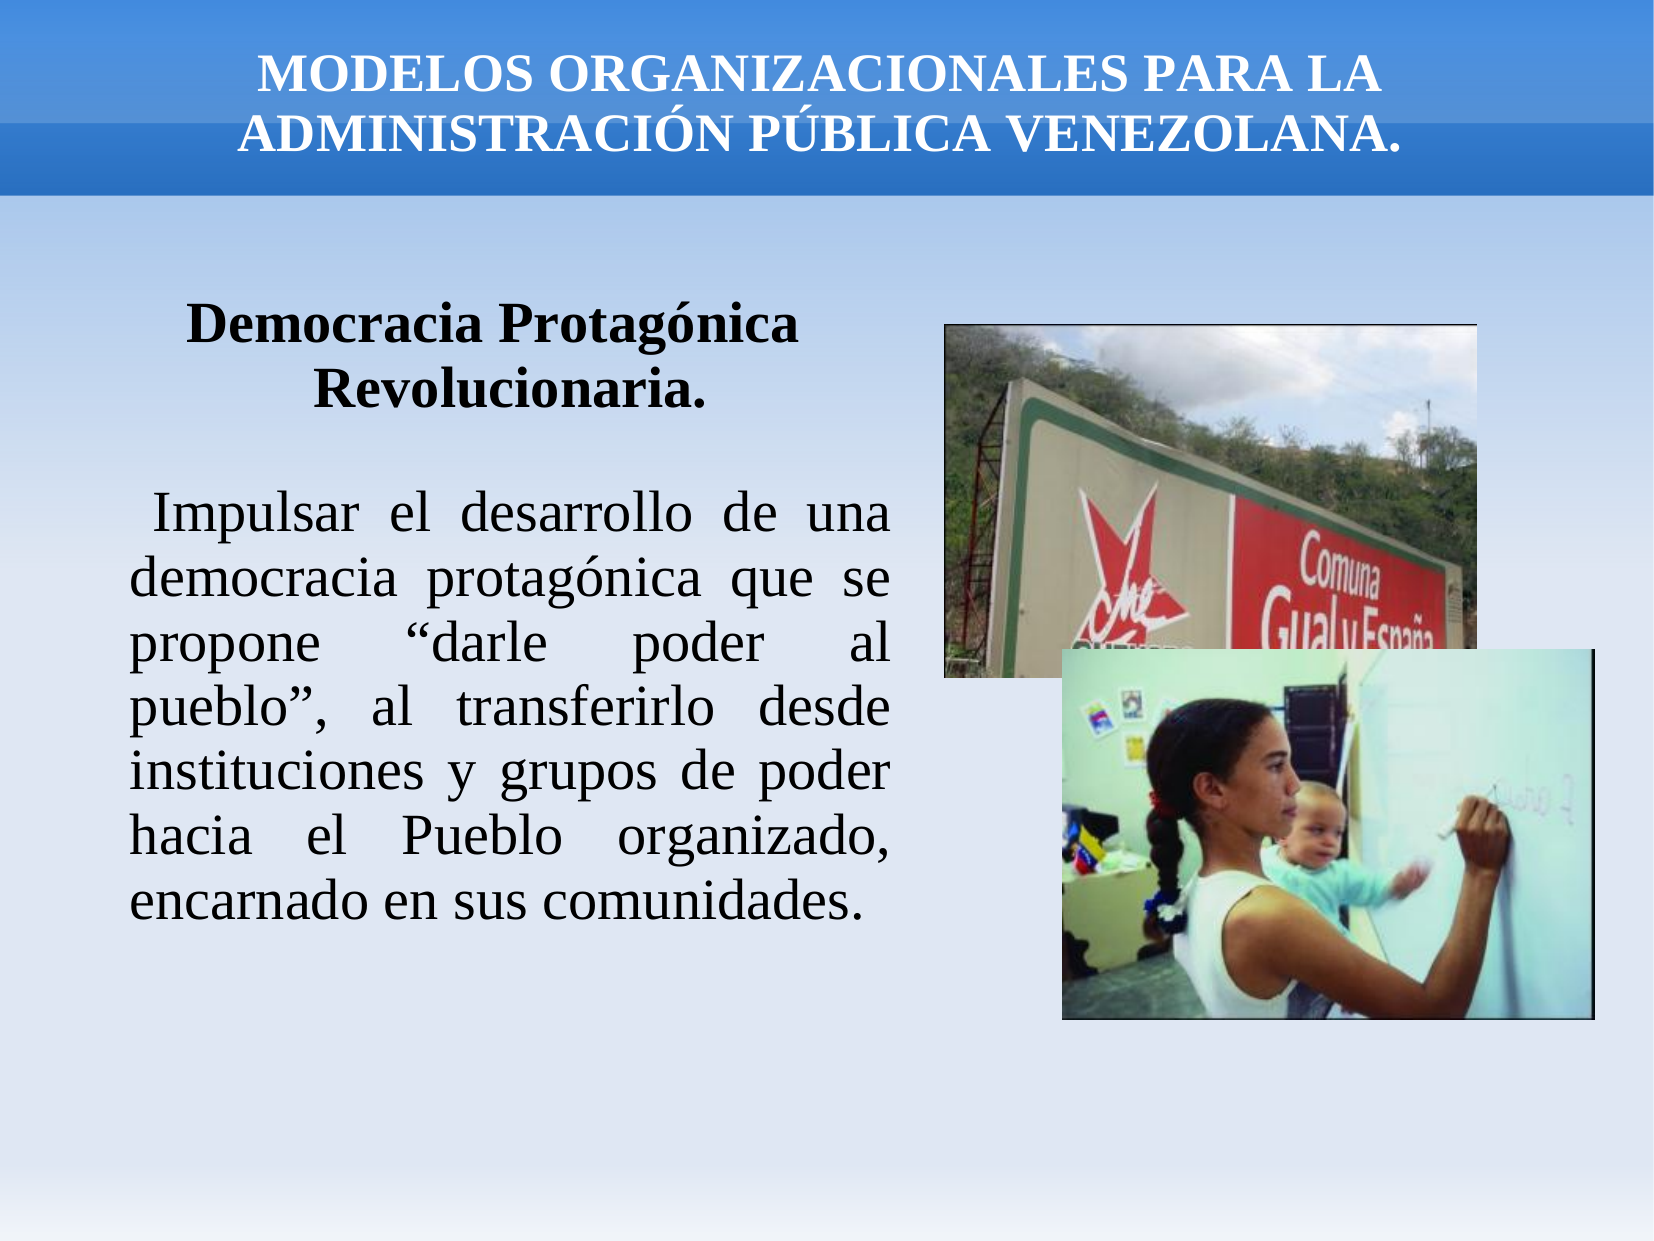

# MODELOS ORGANIZACIONALES PARA LA ADMINISTRACIÓN PÚBLICA VENEZOLANA.
Democracia Protagónica Revolucionaria.
 Impulsar el desarrollo de una democracia protagónica que se propone “darle poder al pueblo”, al transferirlo desde instituciones y grupos de poder hacia el Pueblo organizado, encarnado en sus comunidades.